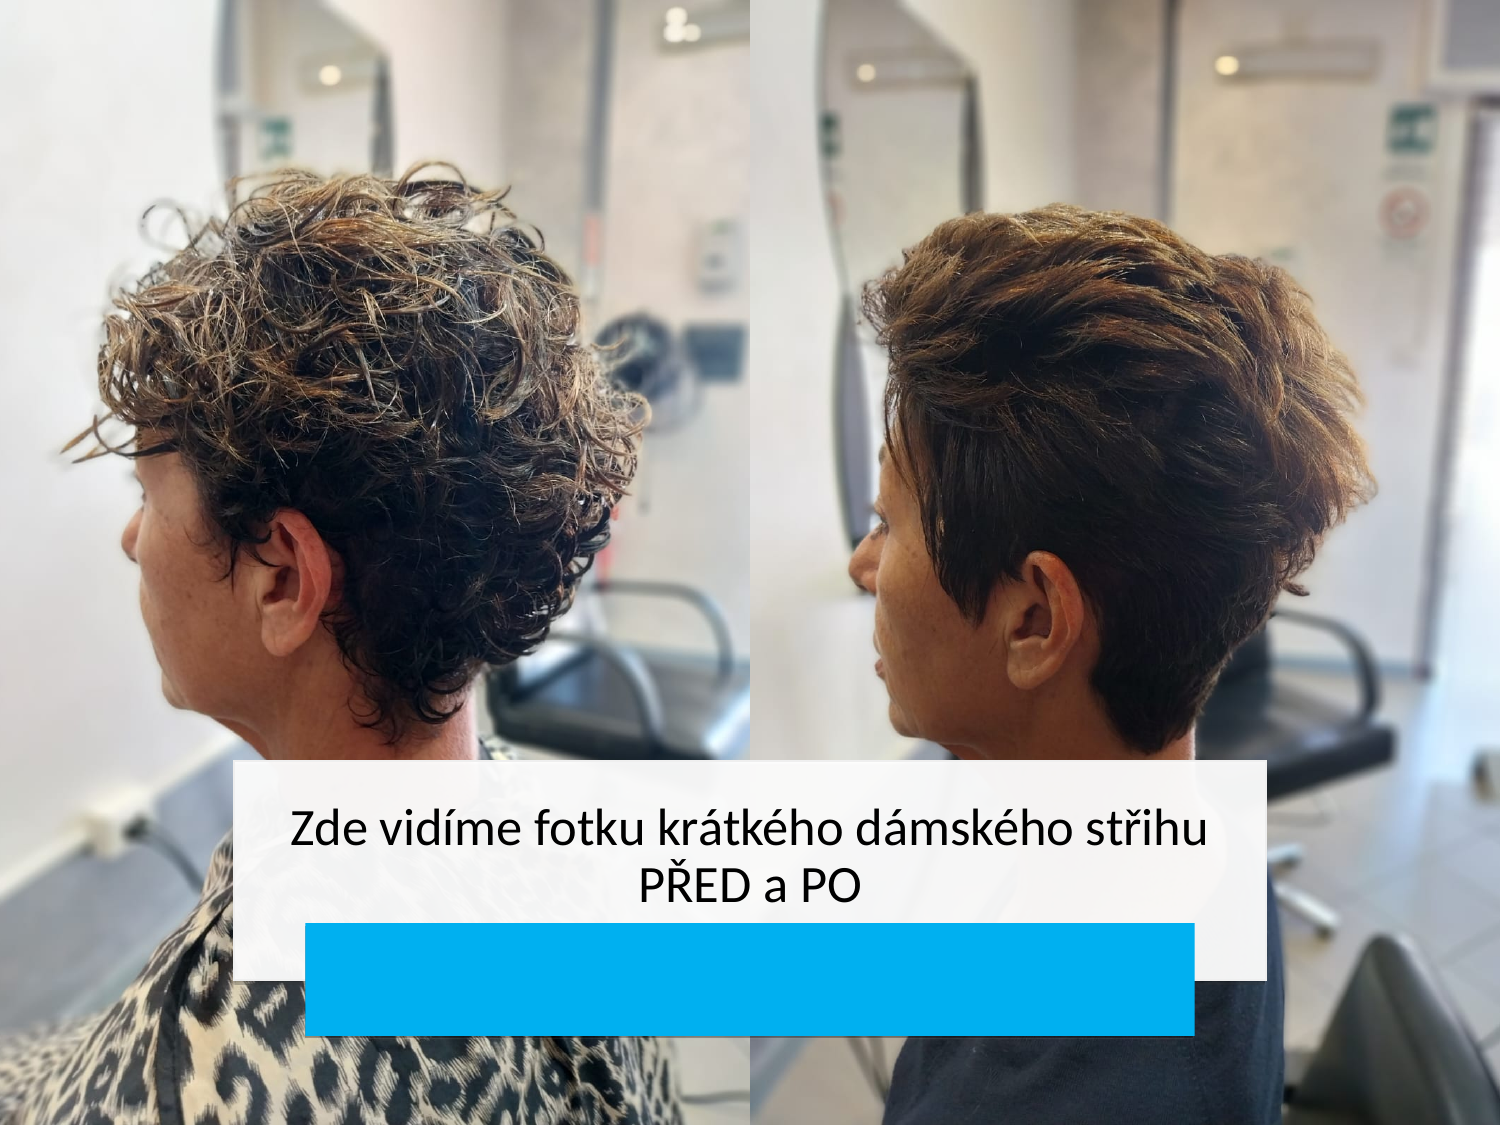

# Zde vidíme fotku krátkého dámského střihu PŘED a PO